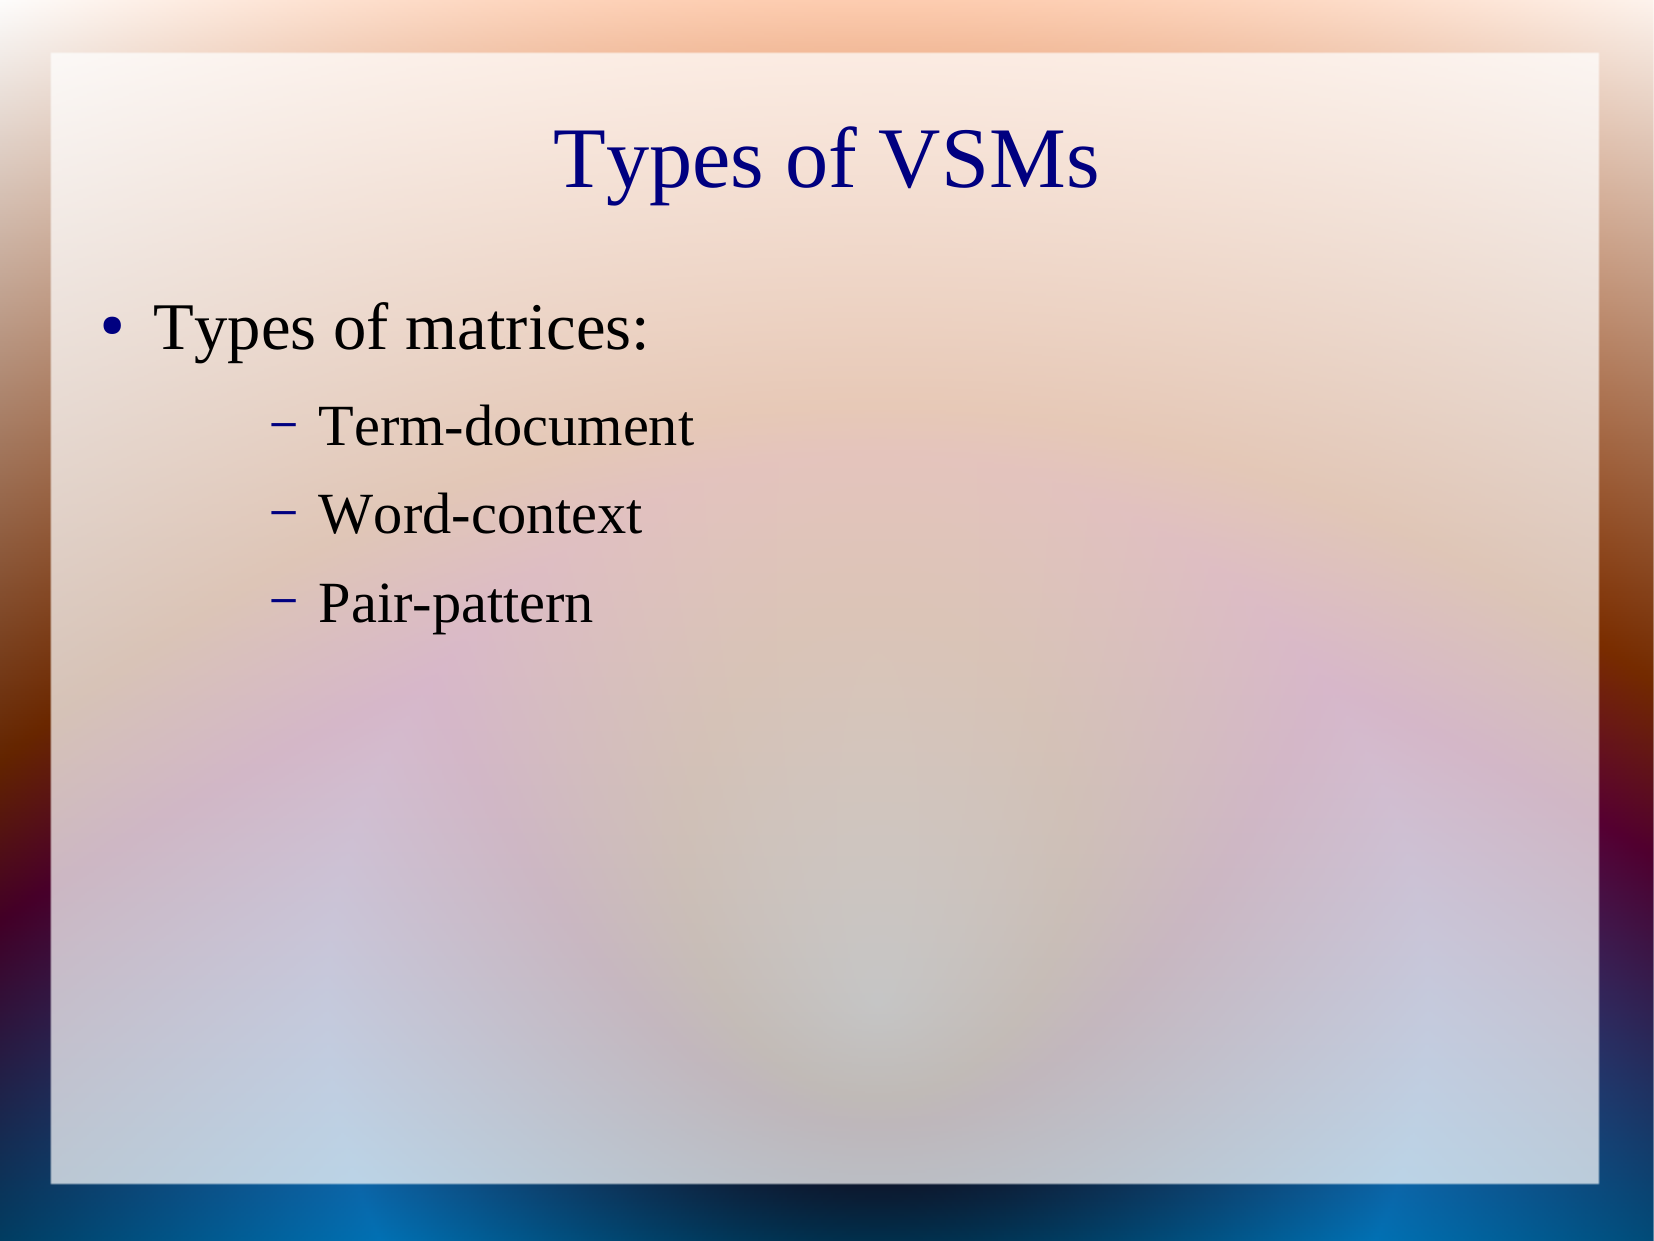

# Types of VSMs
Types of matrices:
Term-document
Word-context
Pair-pattern